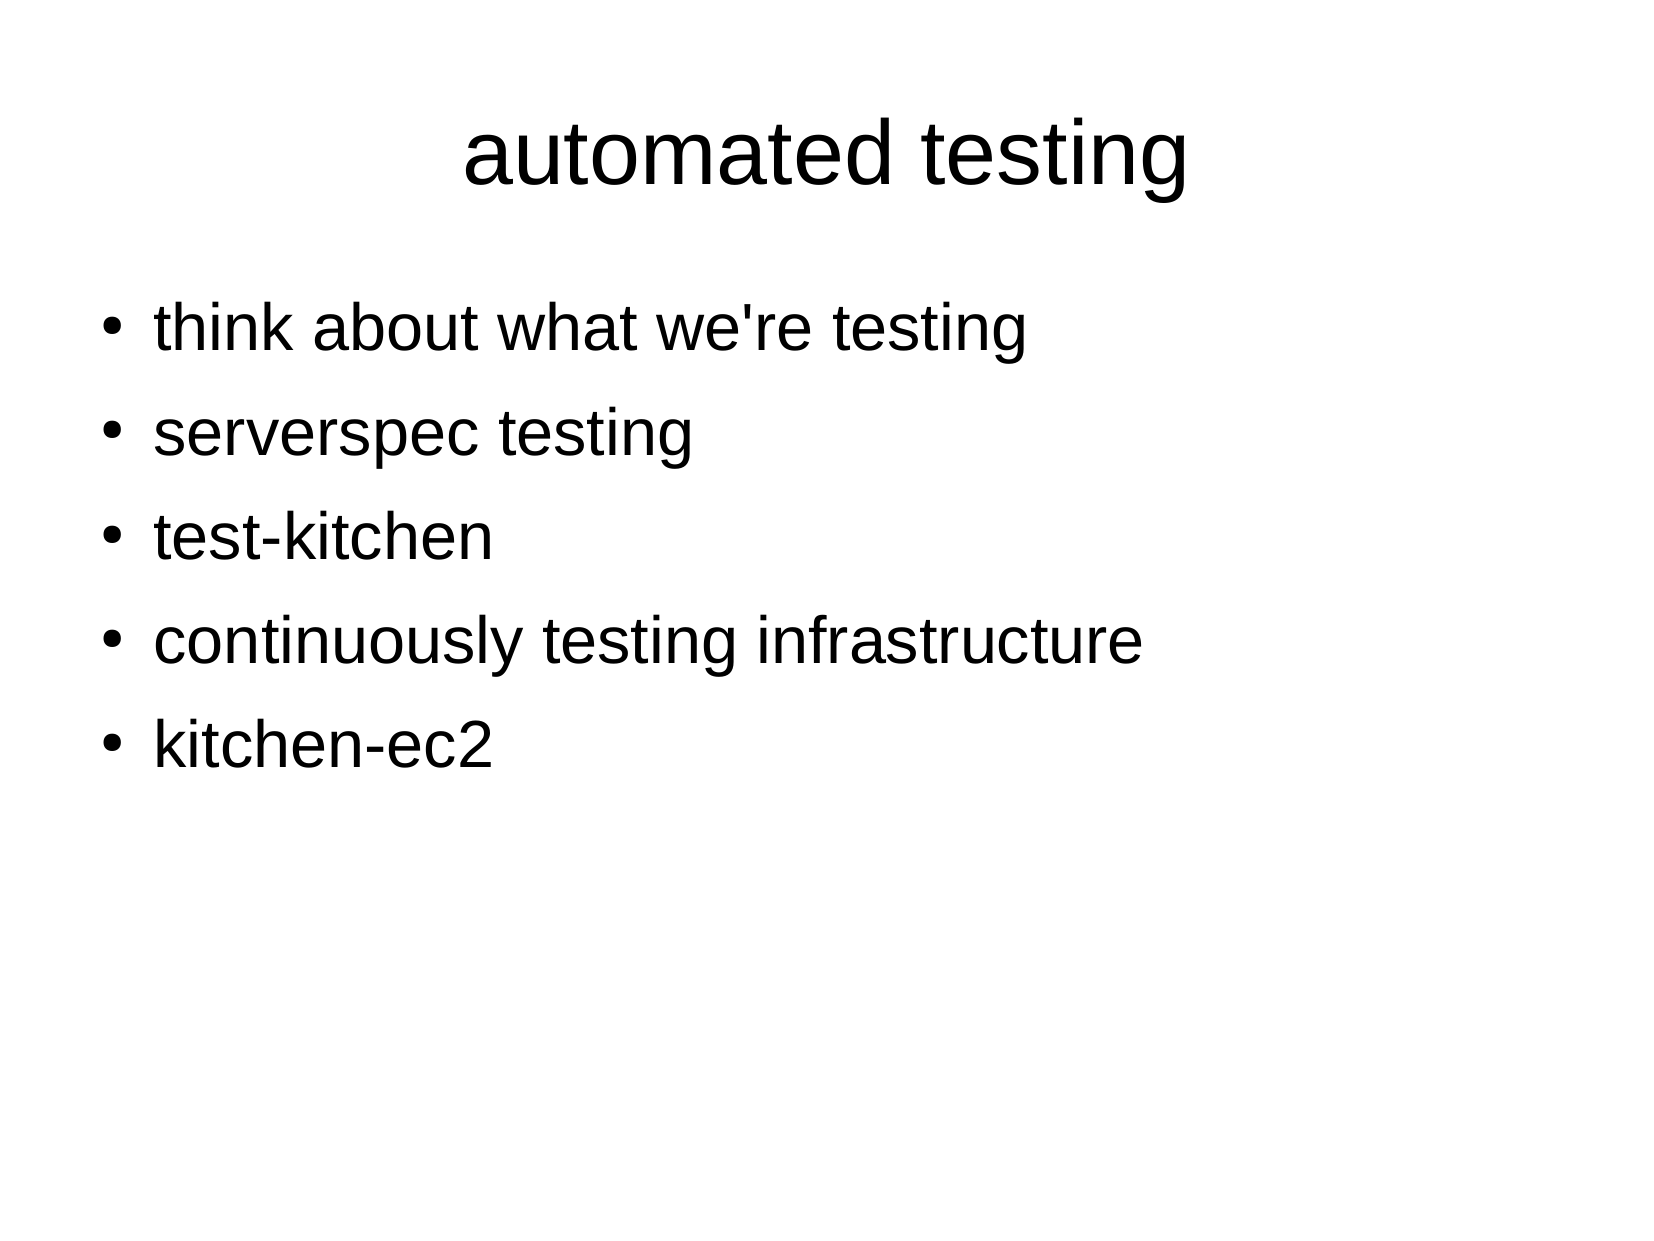

# automated testing
think about what we're testing
serverspec testing
test-kitchen
continuously testing infrastructure
kitchen-ec2